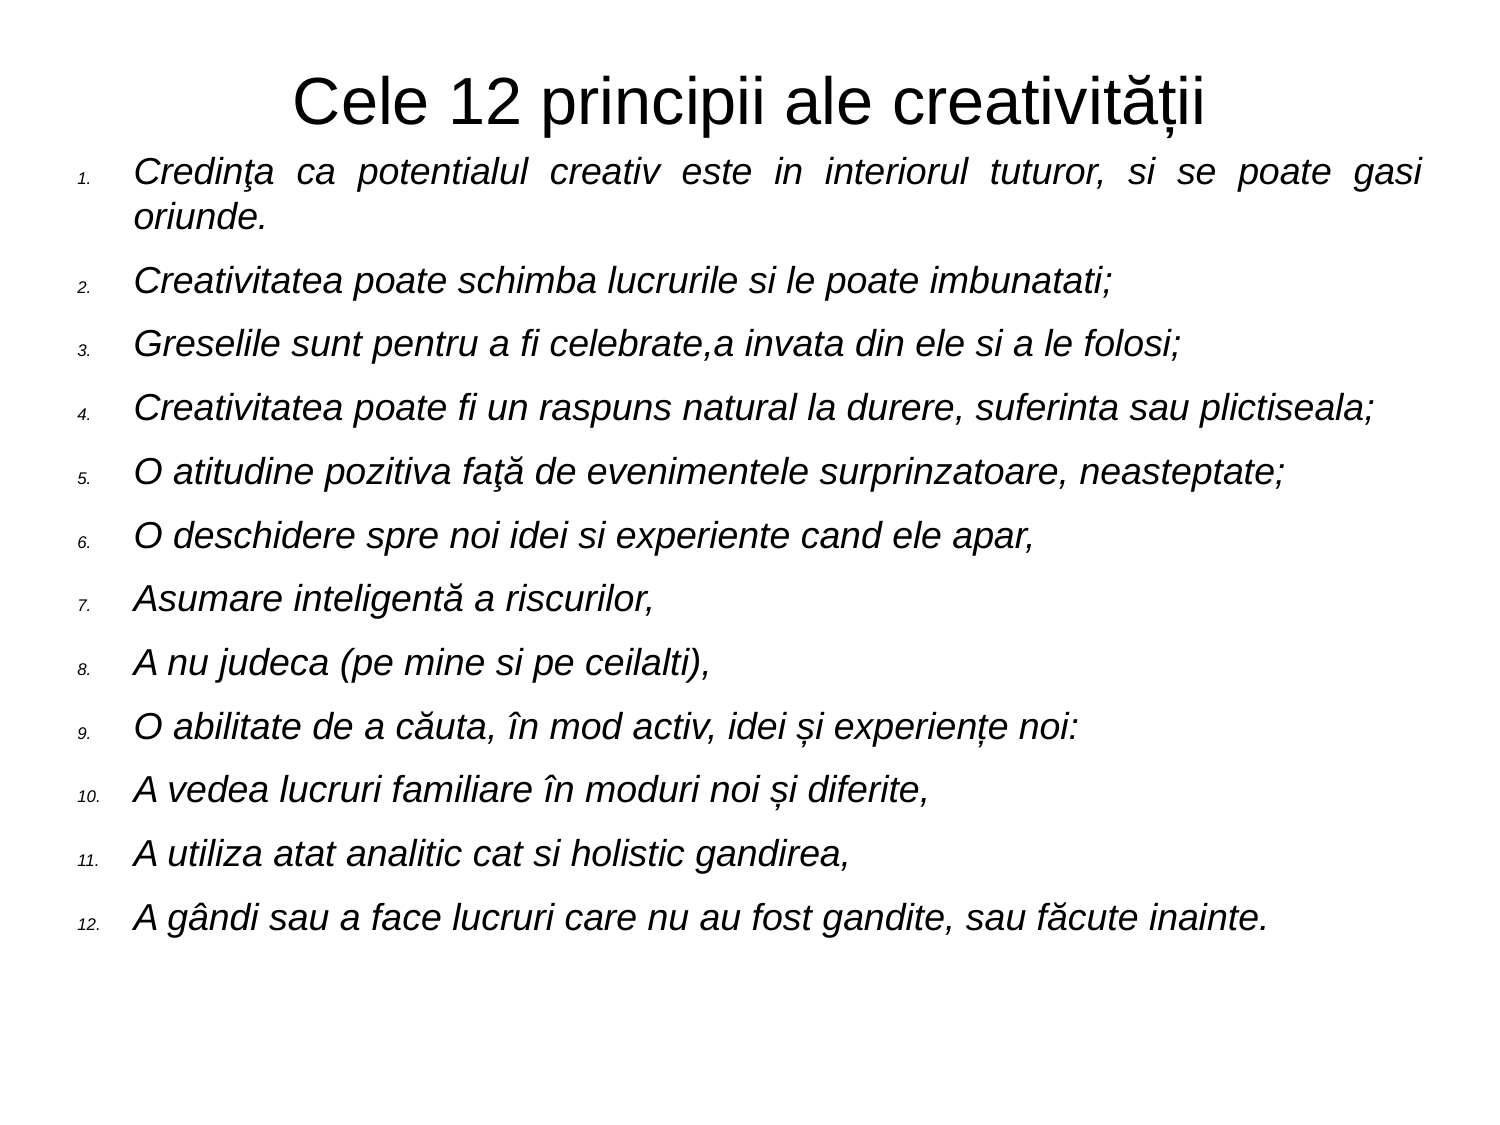

# Cele 12 principii ale creativității
Credinţa ca potentialul creativ este in interiorul tuturor, si se poate gasi oriunde.
Creativitatea poate schimba lucrurile si le poate imbunatati;
Greselile sunt pentru a fi celebrate,a invata din ele si a le folosi;
Creativitatea poate fi un raspuns natural la durere, suferinta sau plictiseala;
O atitudine pozitiva faţă de evenimentele surprinzatoare, neasteptate;
O deschidere spre noi idei si experiente cand ele apar,
Asumare inteligentă a riscurilor,
A nu judeca (pe mine si pe ceilalti),
O abilitate de a căuta, în mod activ, idei și experiențe noi:
A vedea lucruri familiare în moduri noi și diferite,
A utiliza atat analitic cat si holistic gandirea,
A gândi sau a face lucruri care nu au fost gandite, sau făcute inainte.